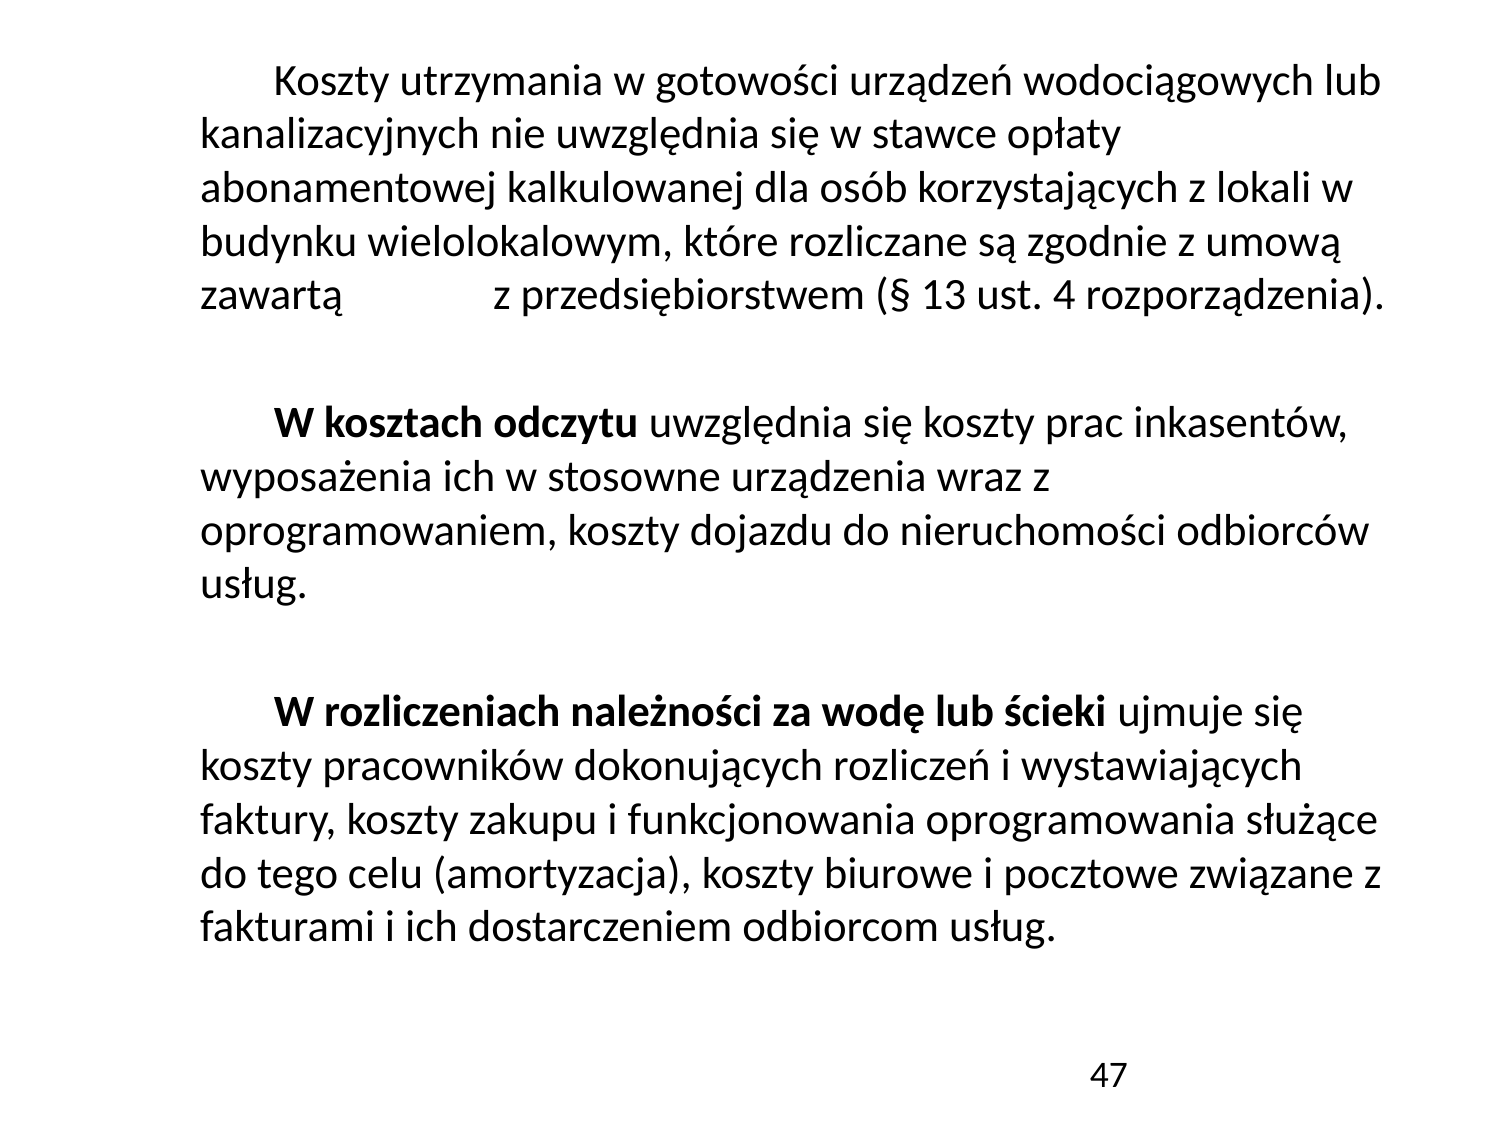

#
	Koszty utrzymania w gotowości urządzeń wodociągowych lub kanalizacyjnych nie uwzględnia się w stawce opłaty abonamentowej kalkulowanej dla osób korzystających z lokali w budynku wielolokalowym, które rozliczane są zgodnie z umową zawartą z przedsiębiorstwem (§ 13 ust. 4 rozporządzenia).
	W kosztach odczytu uwzględnia się koszty prac inkasentów, wyposażenia ich w stosowne urządzenia wraz z oprogramowaniem, koszty dojazdu do nieruchomości odbiorców usług.
	W rozliczeniach należności za wodę lub ścieki ujmuje się koszty pracowników dokonujących rozliczeń i wystawiających faktury, koszty zakupu i funkcjonowania oprogramowania służące do tego celu (amortyzacja), koszty biurowe i pocztowe związane z fakturami i ich dostarczeniem odbiorcom usług.